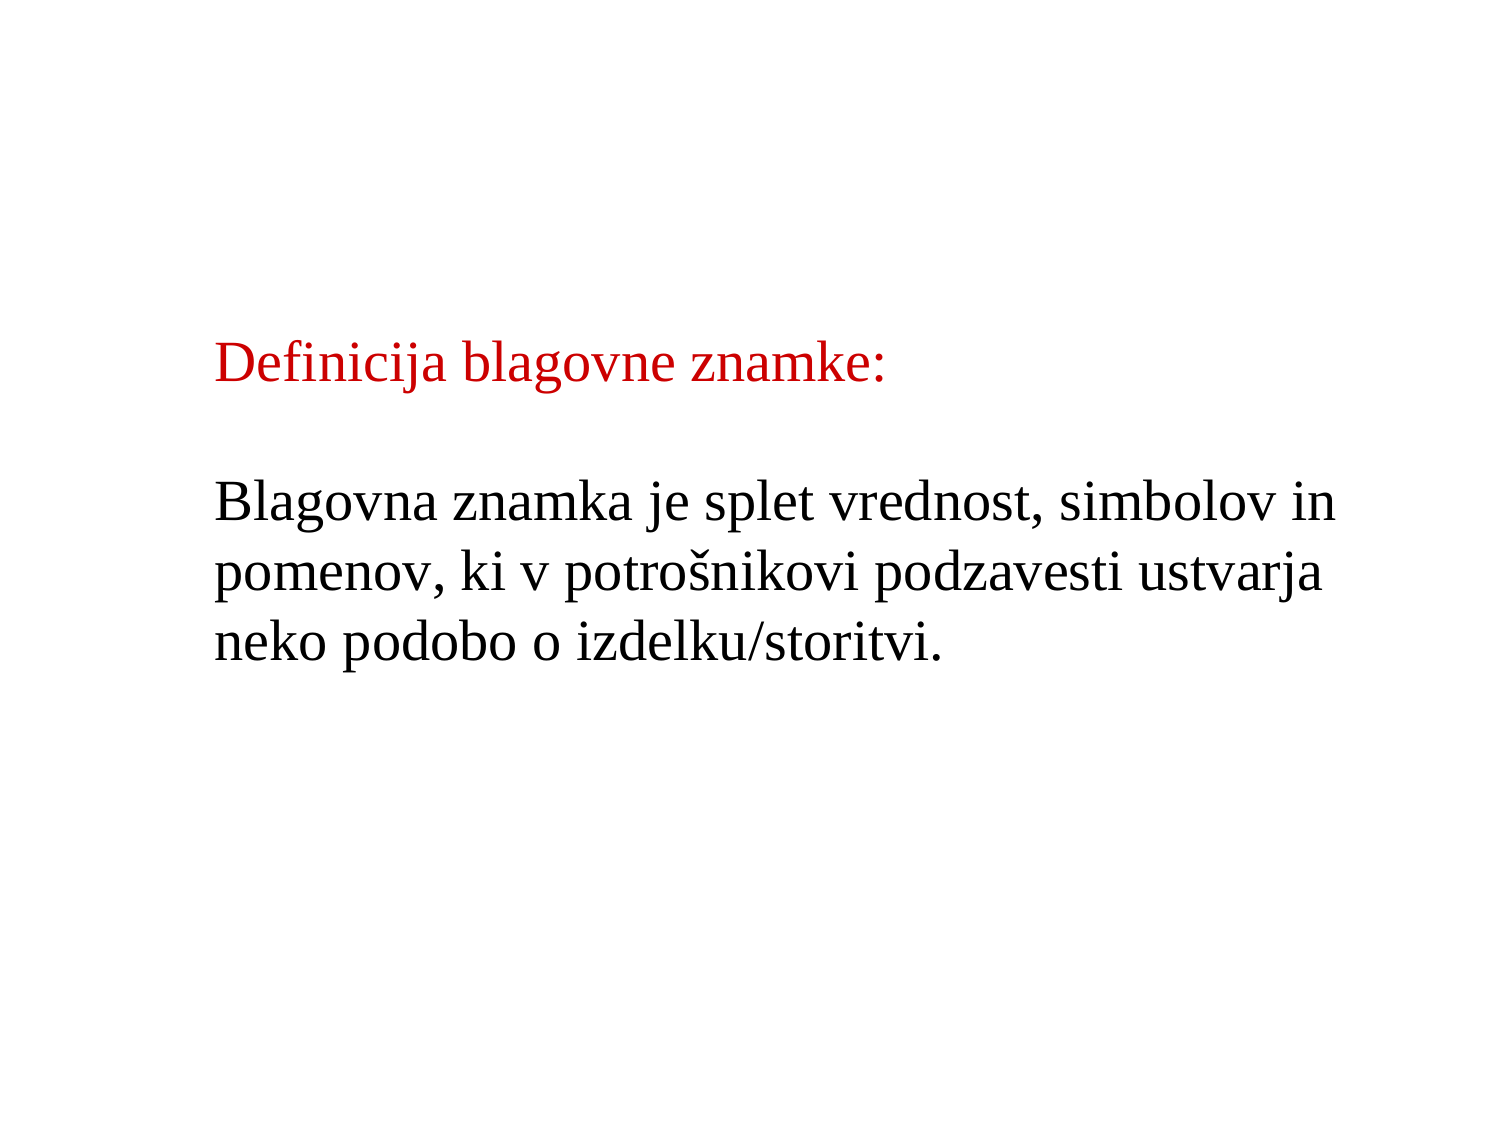

Definicija blagovne znamke:
Blagovna znamka je splet vrednost, simbolov in pomenov, ki v potrošnikovi podzavesti ustvarja neko podobo o izdelku/storitvi.